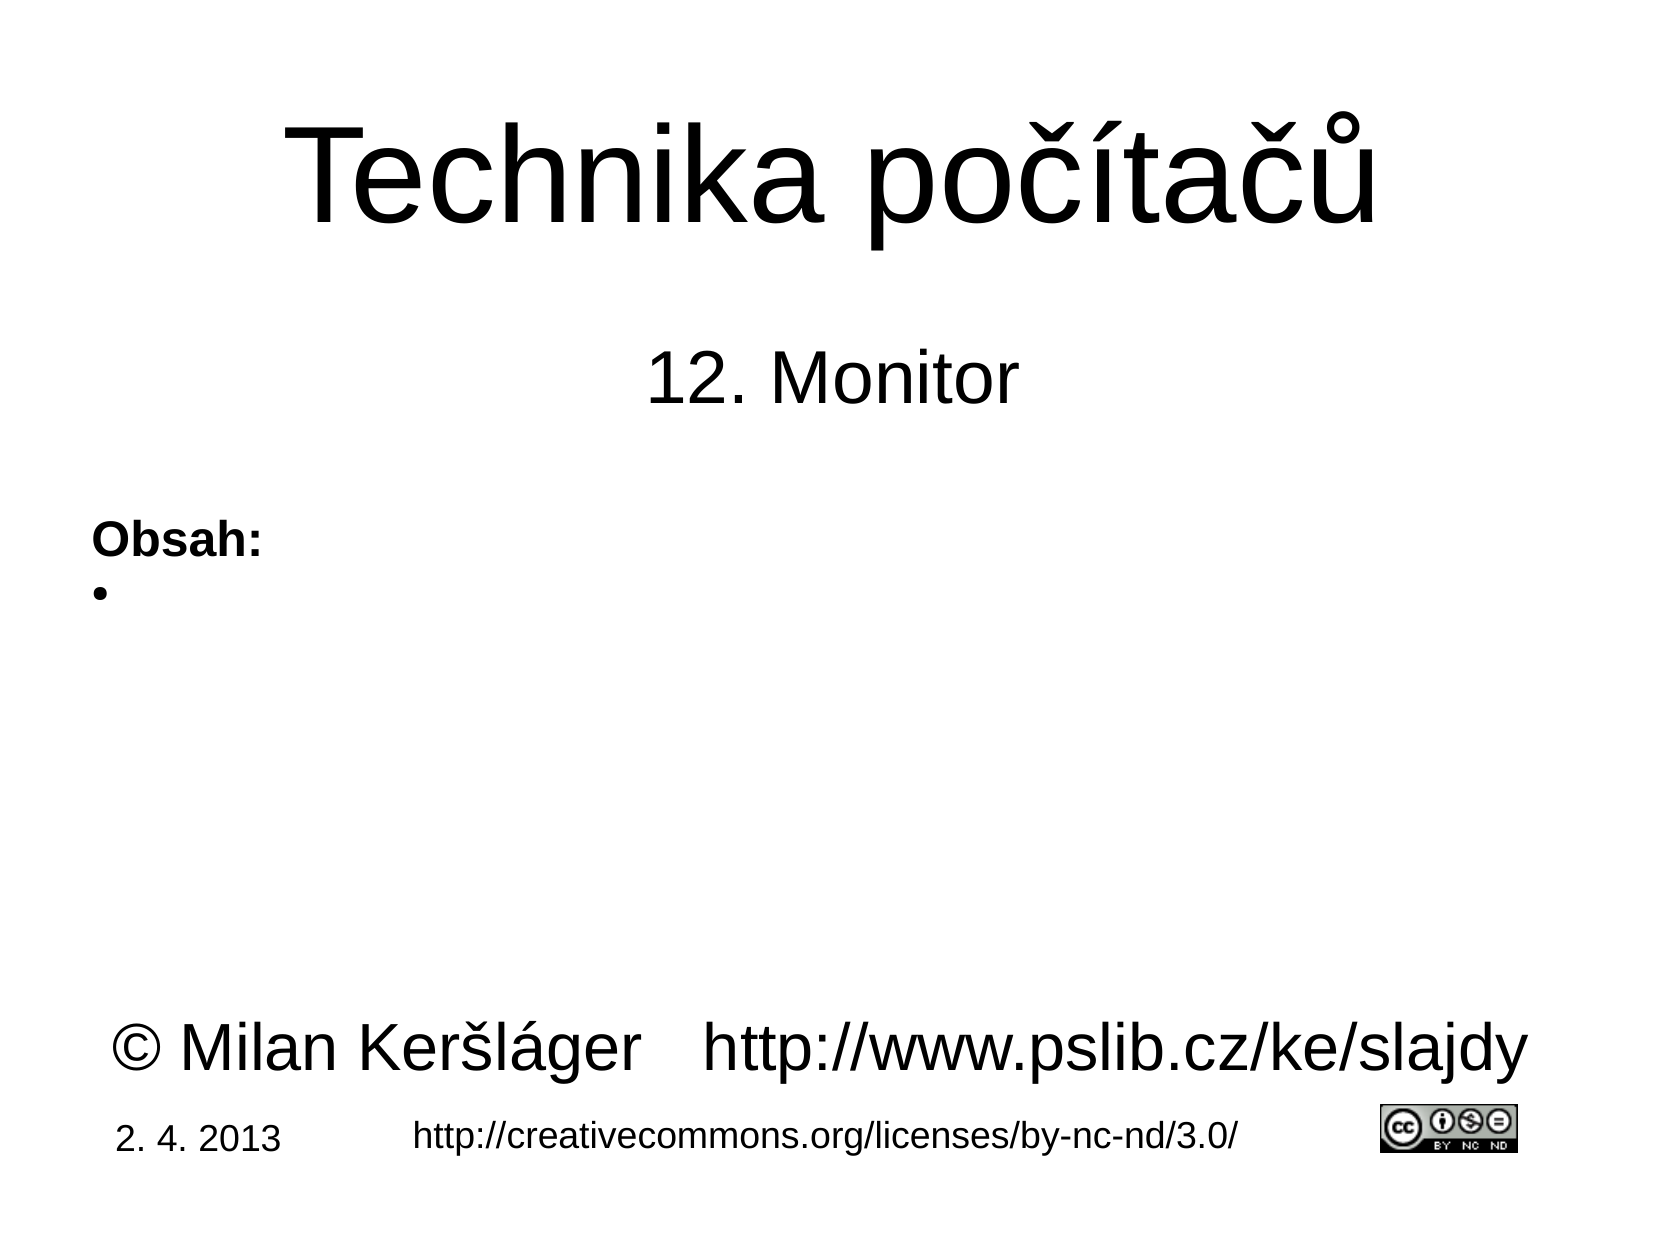

# Technika počítačů 12. Monitor
Obsah:
© Milan Keršláger	http://www.pslib.cz/ke/slajdy
http://creativecommons.org/licenses/by-nc-nd/3.0/
2. 4. 2013